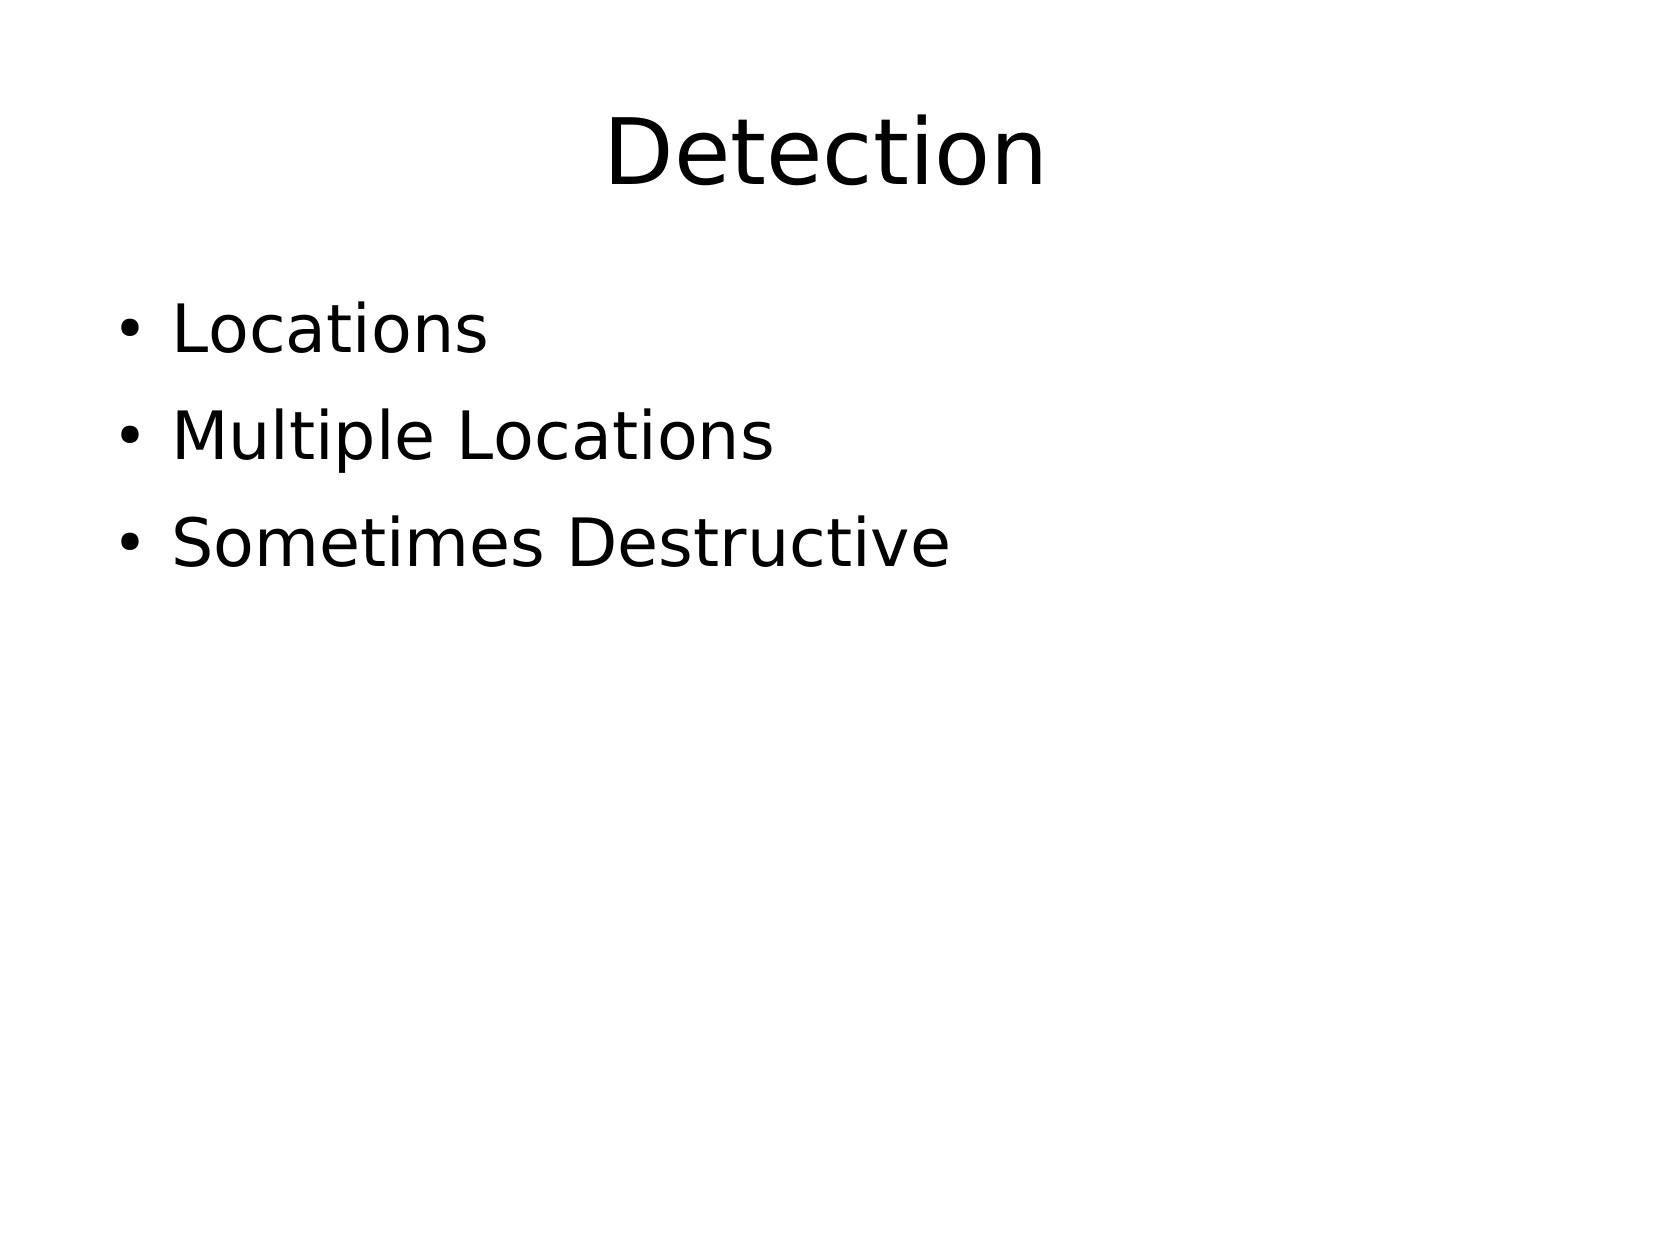

# Detection
Locations
Multiple Locations
Sometimes Destructive